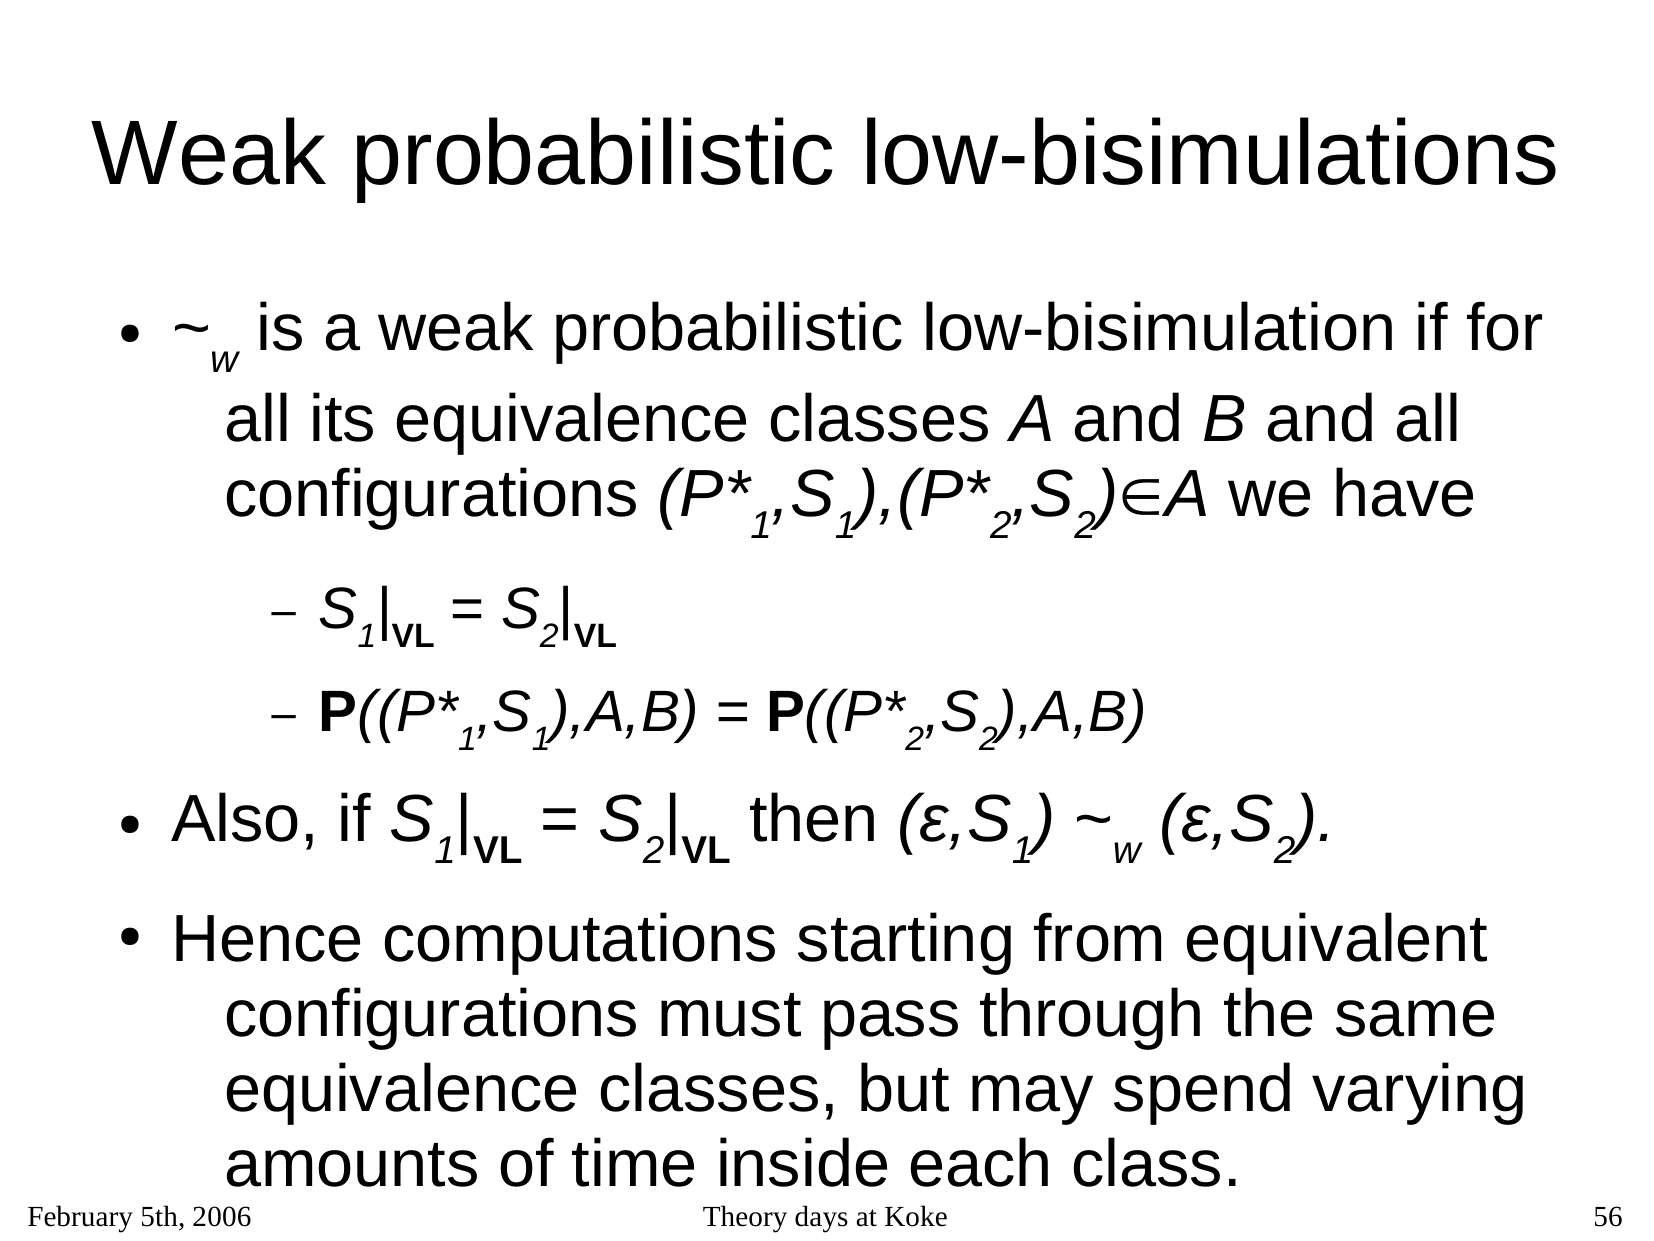

# Weak probabilistic low-bisimulations
~w is a weak probabilistic low-bisimulation if for all its equivalence classes A and B and all configurations (P*1,S1),(P*2,S2)A we have
S1|VL = S2|VL
P((P*1,S1),A,B) = P((P*2,S2),A,B)
Also, if S1|VL = S2|VL then (ε,S1) ~w (ε,S2).
Hence computations starting from equivalent configurations must pass through the same equivalence classes, but may spend varying amounts of time inside each class.
February 5th, 2006
Theory days at Koke
56